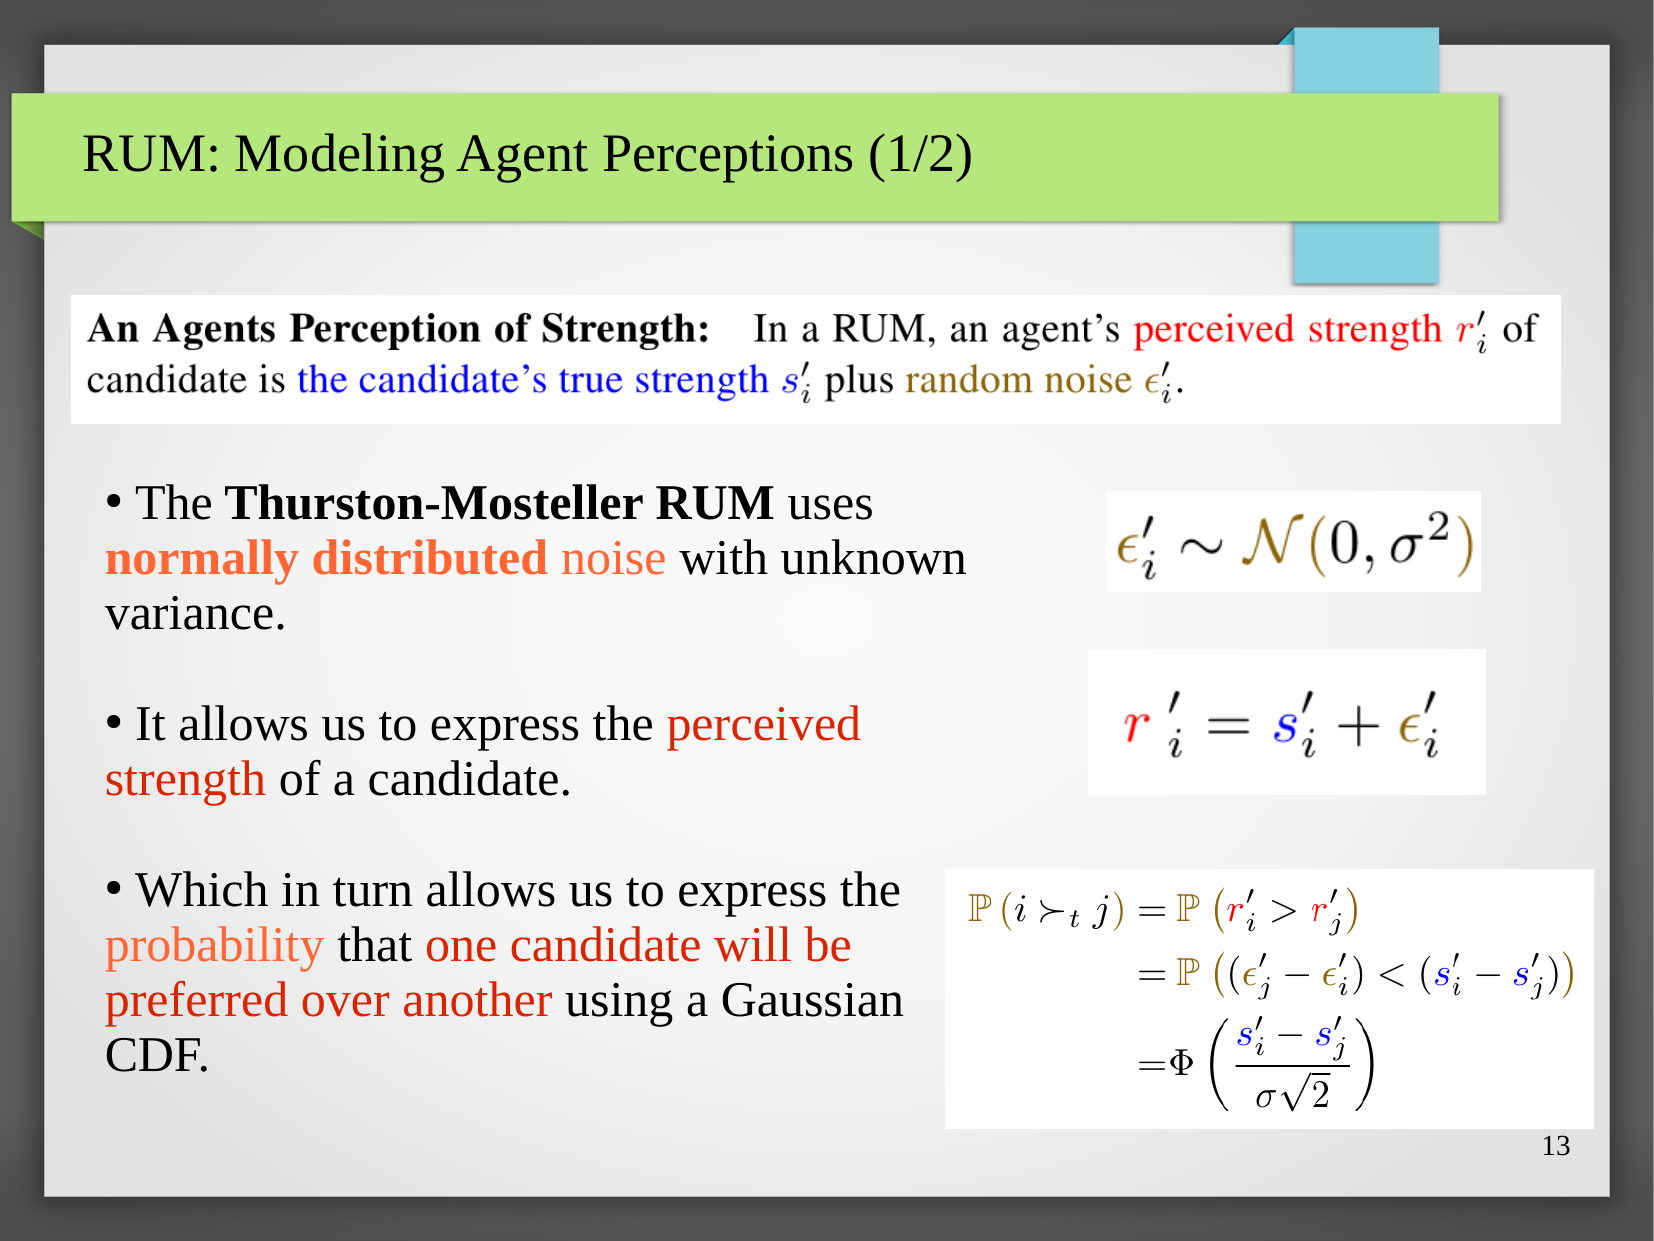

# RUM: Modeling Agent Perceptions (1/2)
 The Thurston-Mosteller RUM uses normally distributed noise with unknown variance.
 It allows us to express the perceived strength of a candidate.
 Which in turn allows us to express the probability that one candidate will be preferred over another using a Gaussian CDF.
13